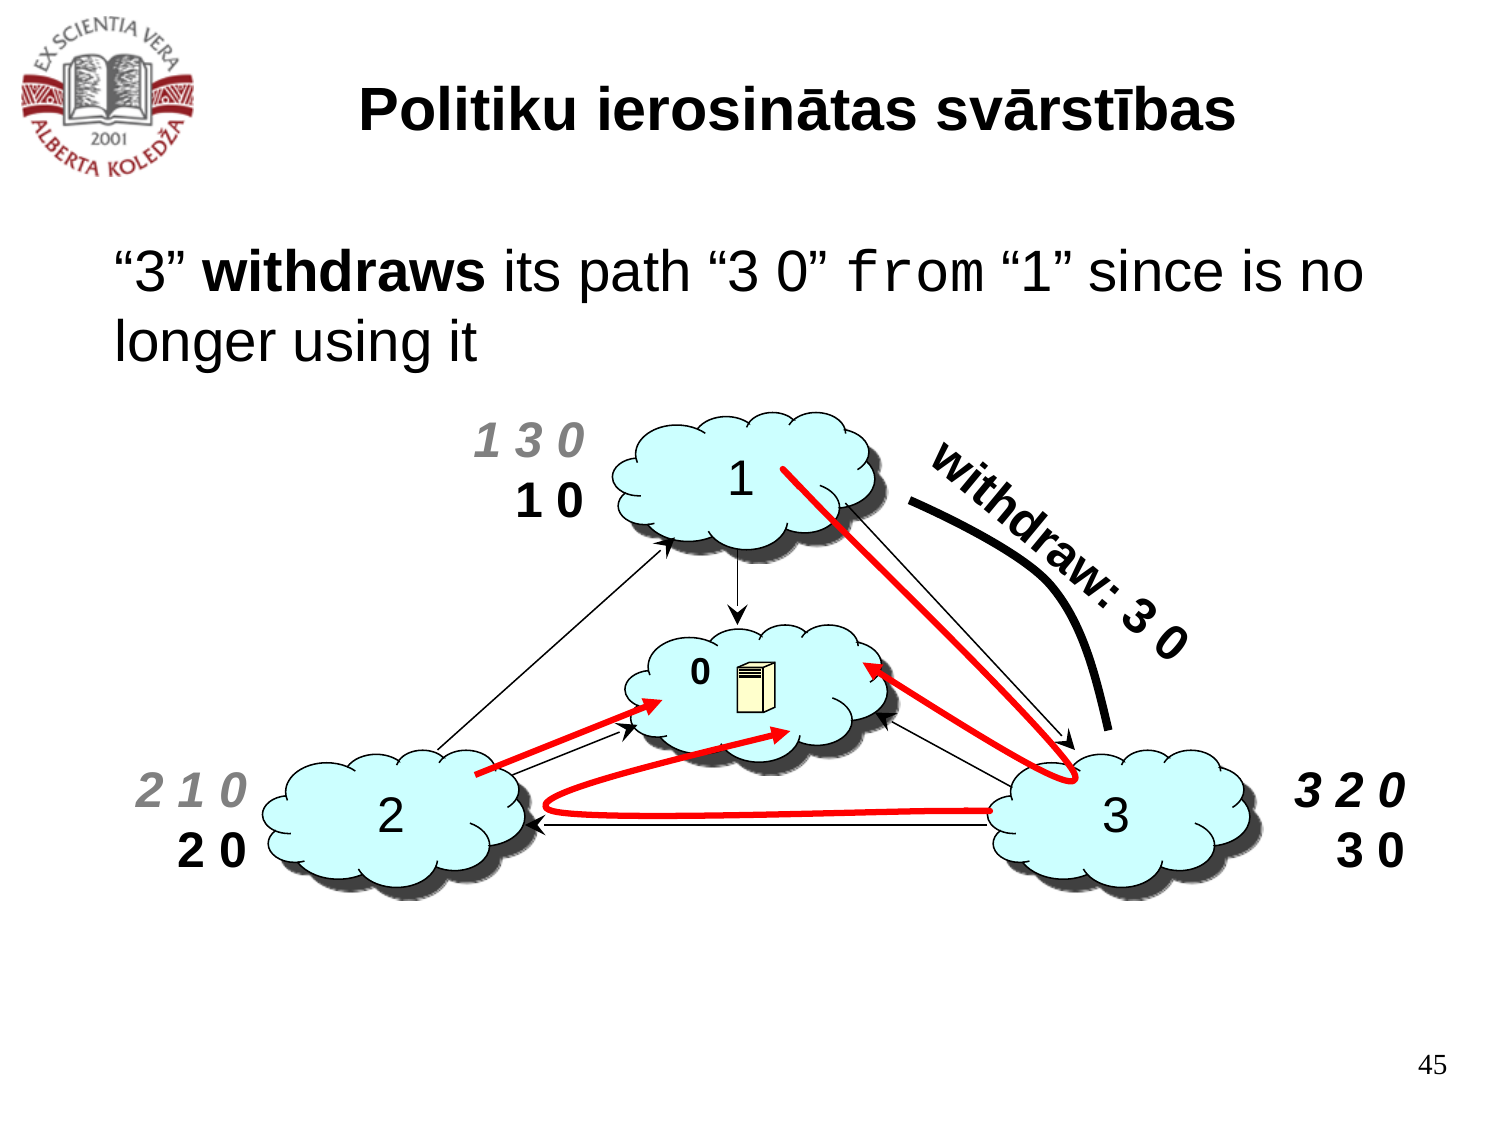

# Politiku ierosinātas svārstības
“3” withdraws its path “3 0” from “1” since is no longer using it
1 3 0
 1 0
1
2
3
withdraw: 3 0
0
2 1 0
 2 0
3 2 0
 3 0